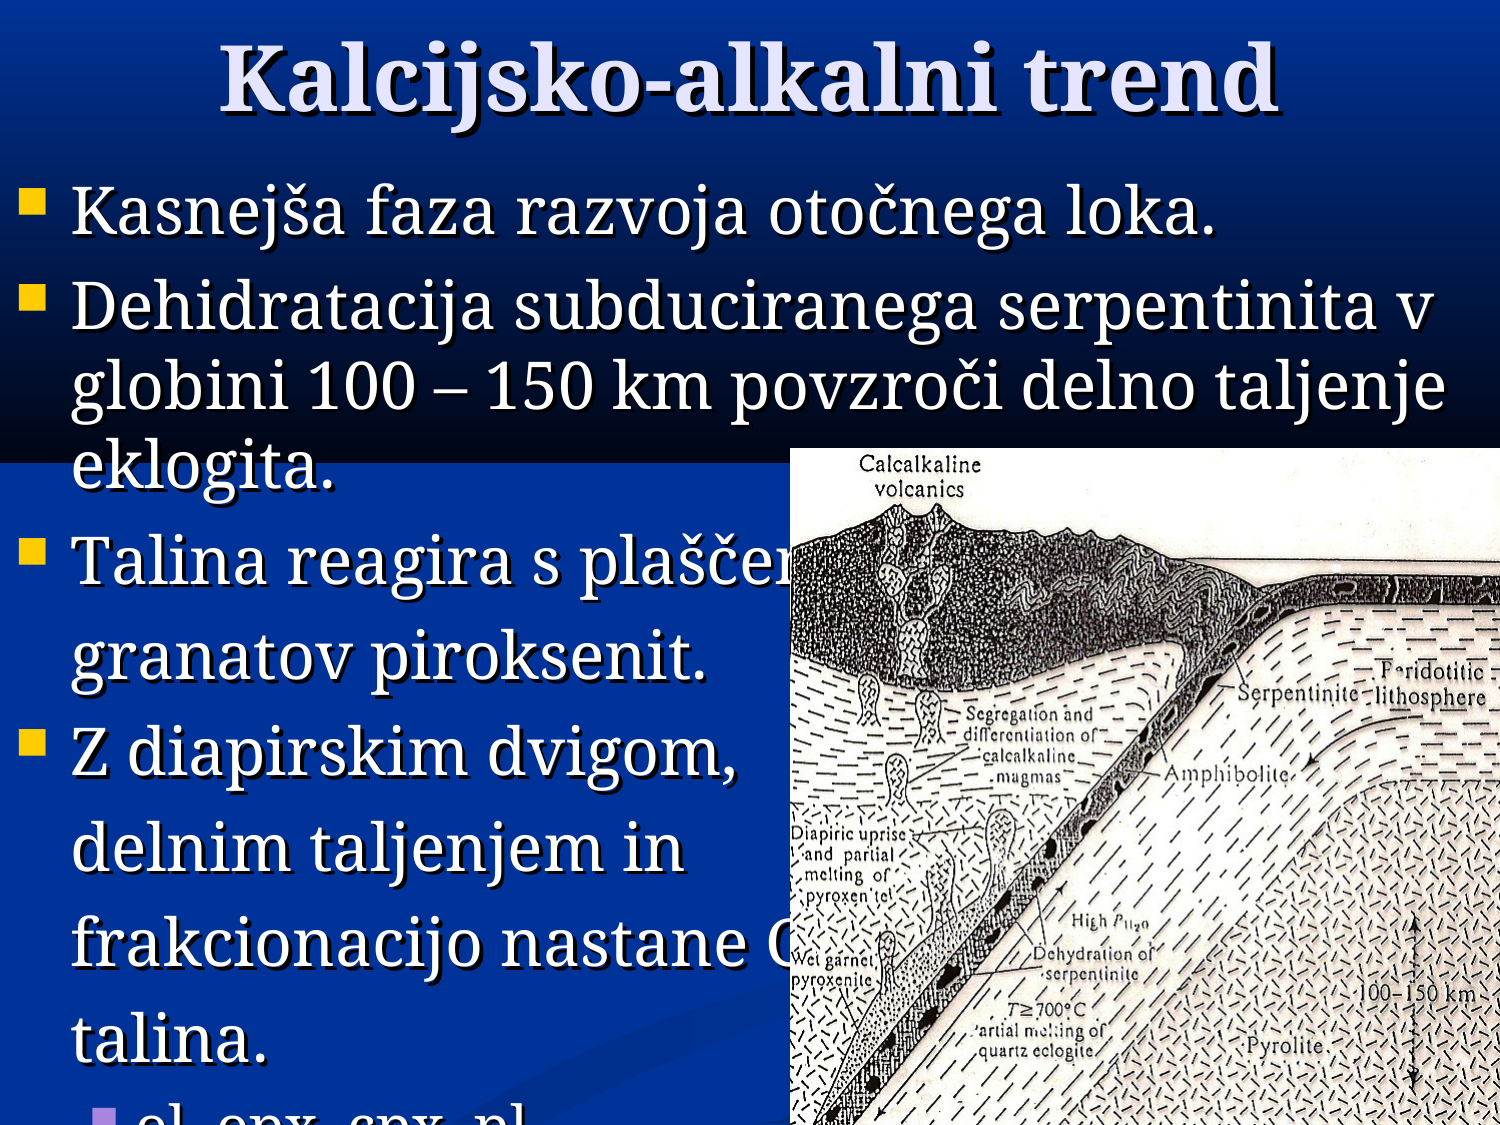

# Kalcijsko-alkalni trend
Kasnejša faza razvoja otočnega loka.
Dehidratacija subduciranega serpentinita v globini 100 – 150 km povzroči delno taljenje eklogita.
Talina reagira s plaščem v
	granatov piroksenit.
Z diapirskim dvigom,
	delnim taljenjem in
	frakcionacijo nastane CA
	talina.
ol, opx, cpx, pl